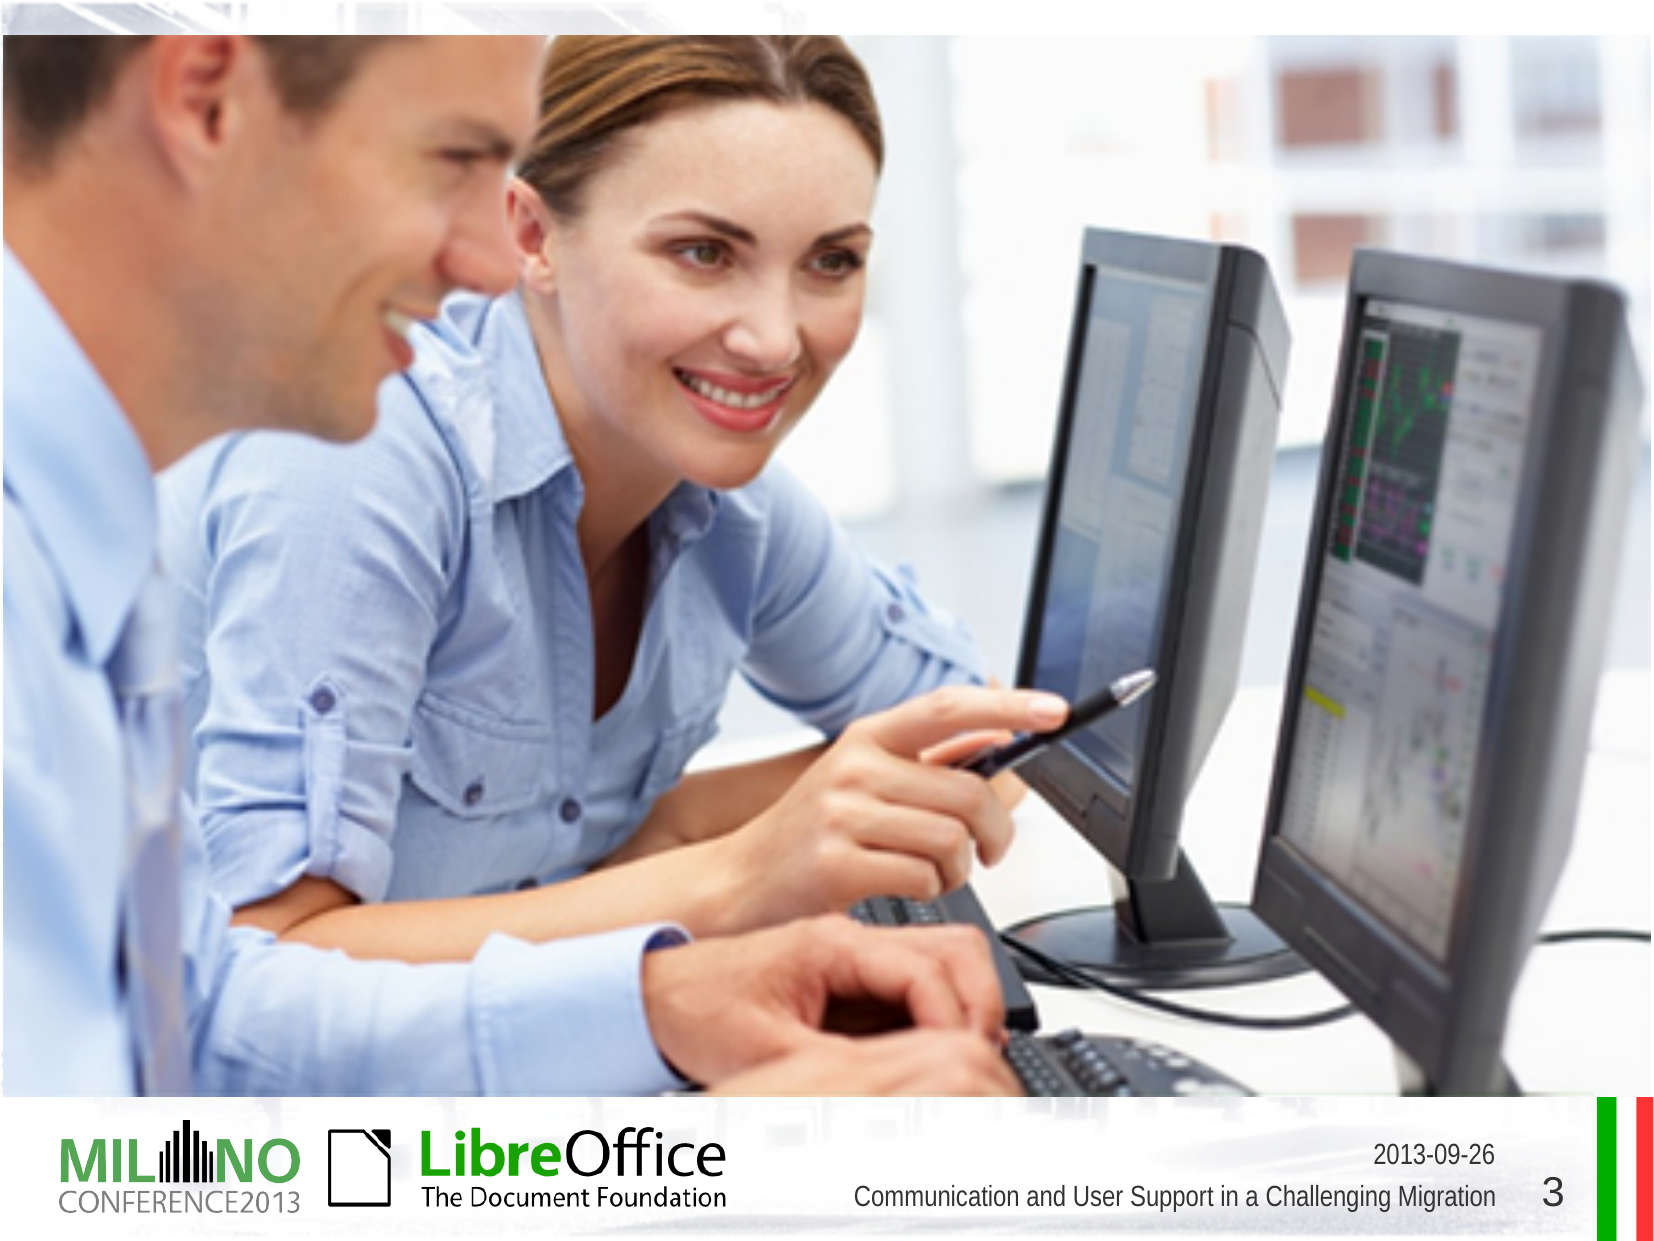

#
2013-09-26
3
Communication and User Support in a Challenging Migration